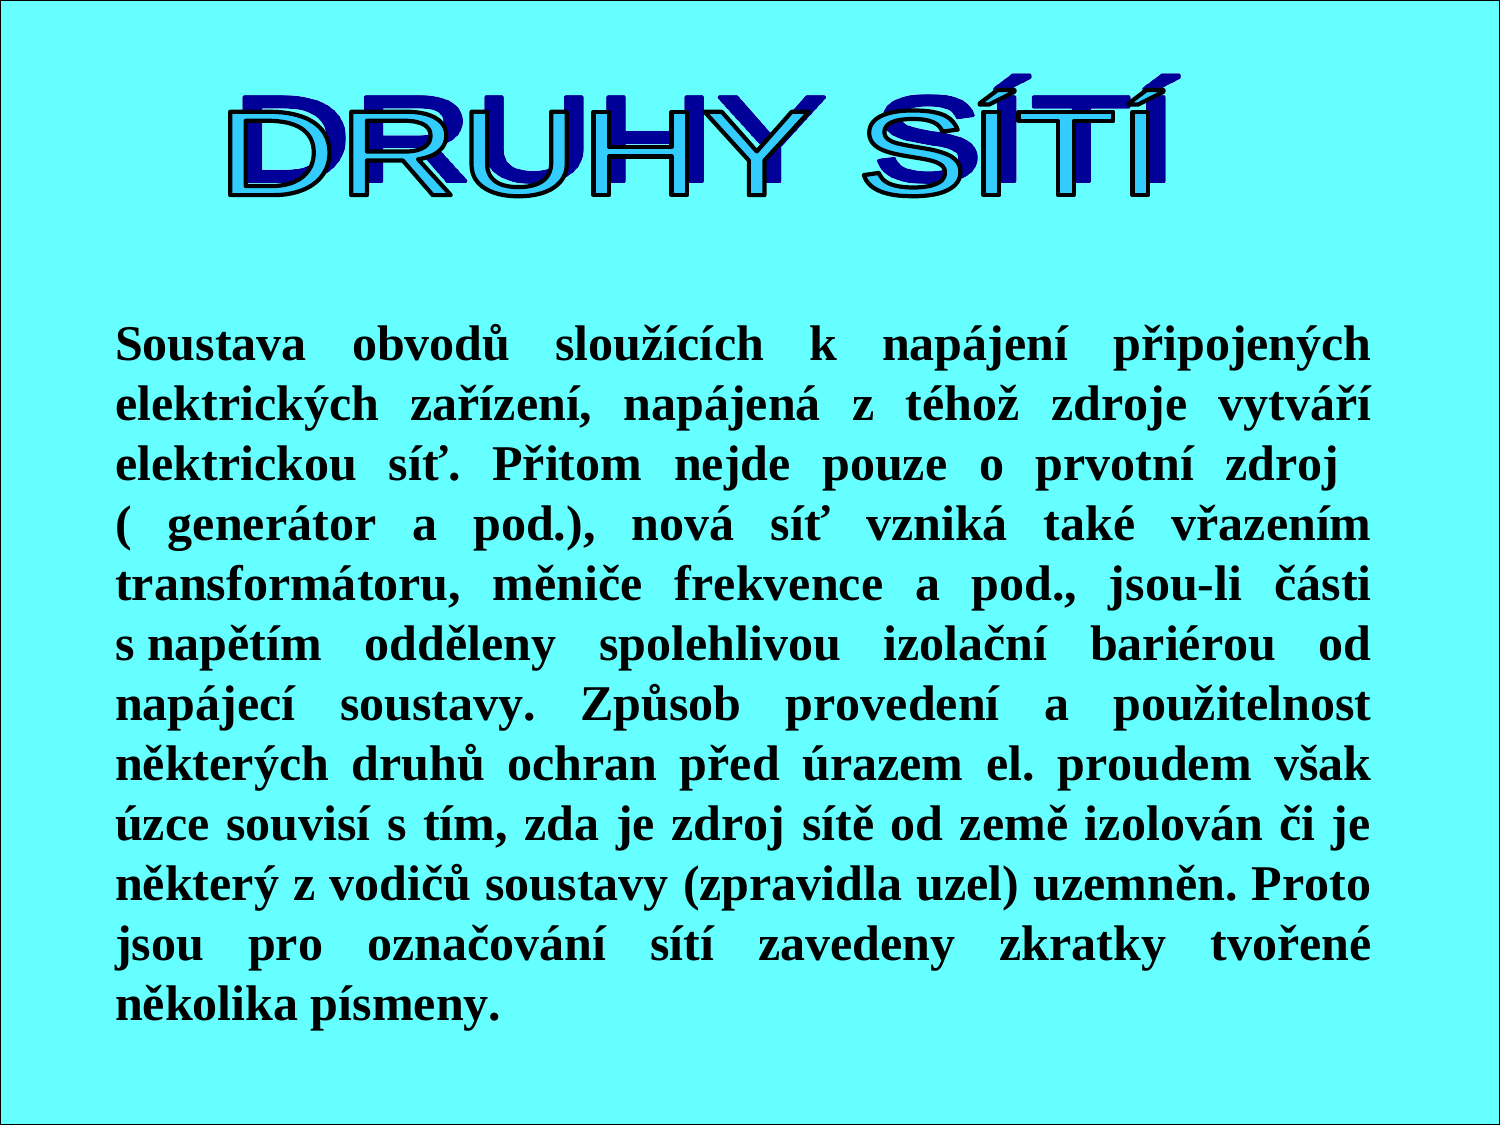

DRUHY SÍTÍ
# Soustava obvodů sloužících k napájení připojených elektrických zařízení, napájená z téhož zdroje vytváří elektrickou síť. Přitom nejde pouze o prvotní zdroj ( generátor a pod.), nová síť vzniká také vřazením transformátoru, měniče frekvence a pod., jsou-li části s napětím odděleny spolehlivou izolační bariérou od napájecí soustavy. Způsob provedení a použitelnost některých druhů ochran před úrazem el. proudem však úzce souvisí s tím, zda je zdroj sítě od země izolován či je některý z vodičů soustavy (zpravidla uzel) uzemněn. Proto jsou pro označování sítí zavedeny zkratky tvořené několika písmeny.